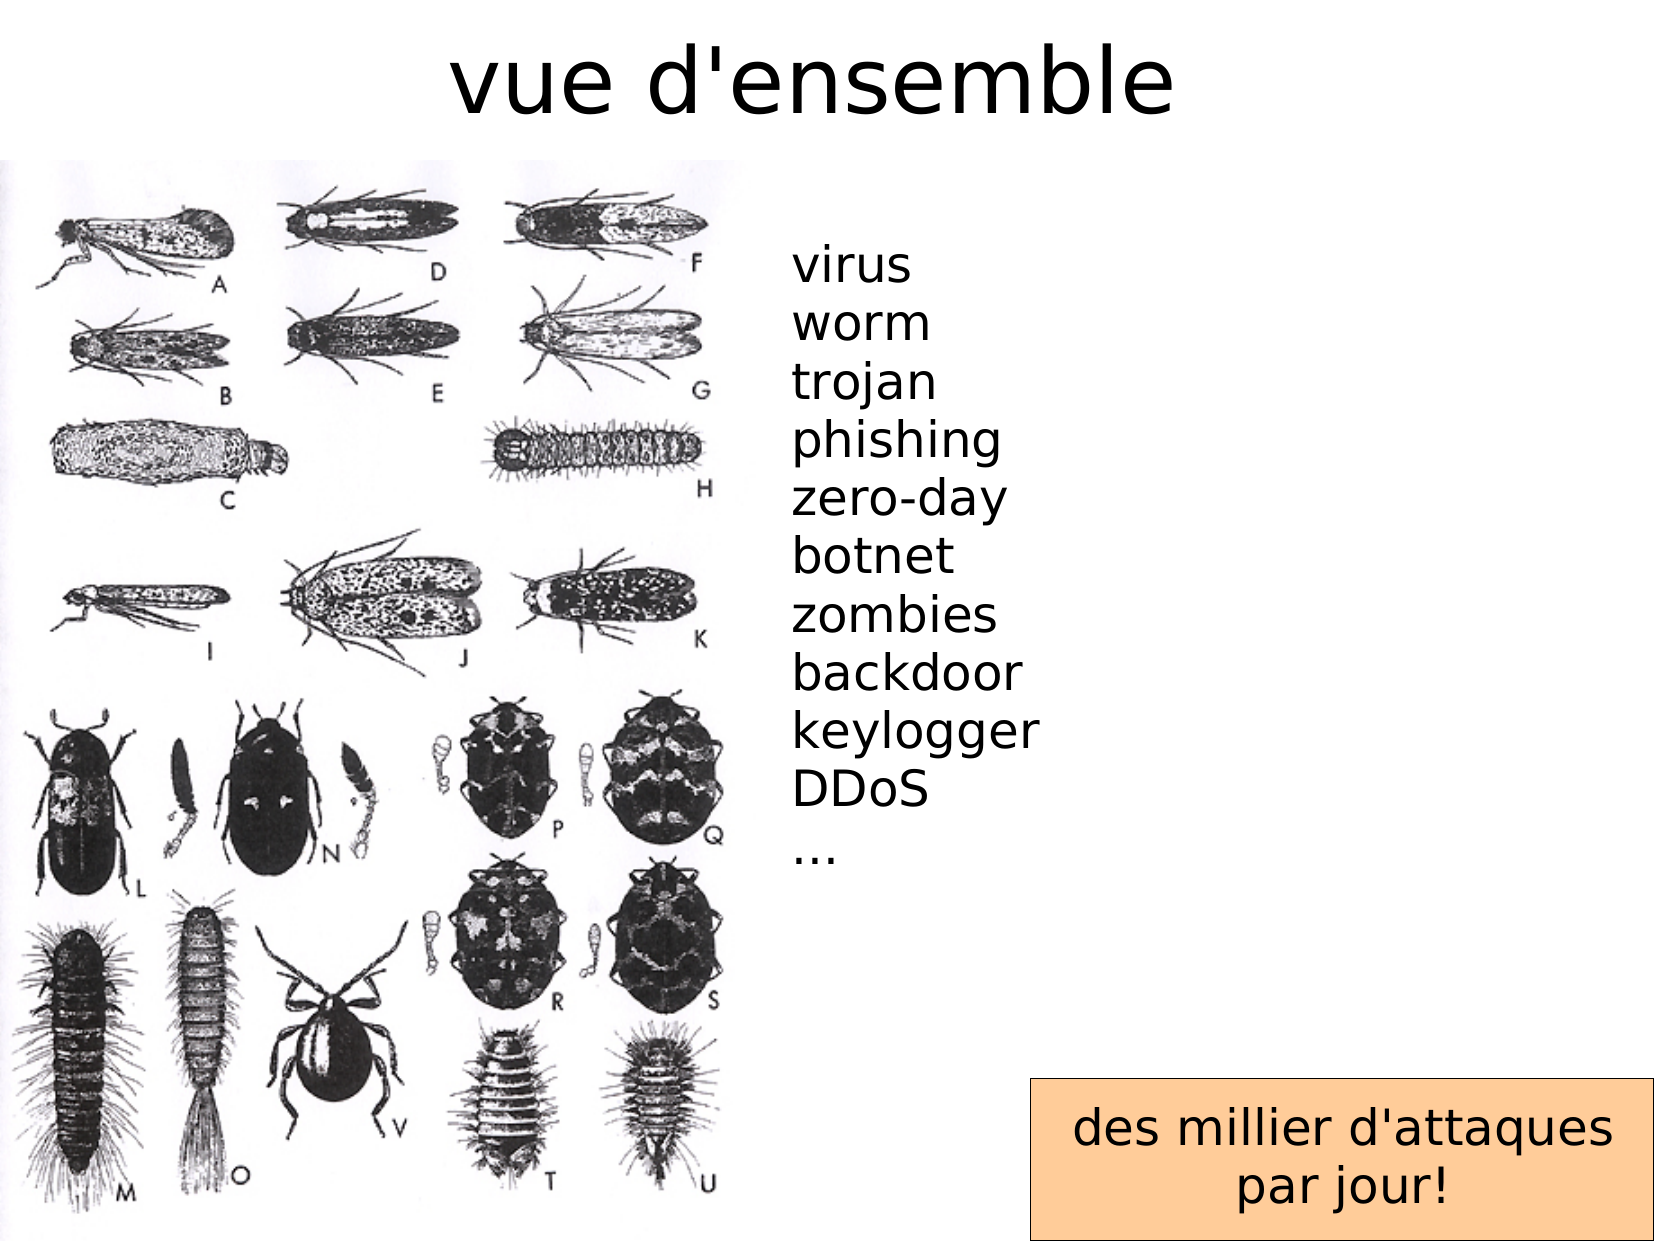

# vue d'ensemble
virus
worm
trojan
phishing
zero-day
botnet
zombies
backdoor
keylogger
DDoS
...
des millier d'attaques par jour!